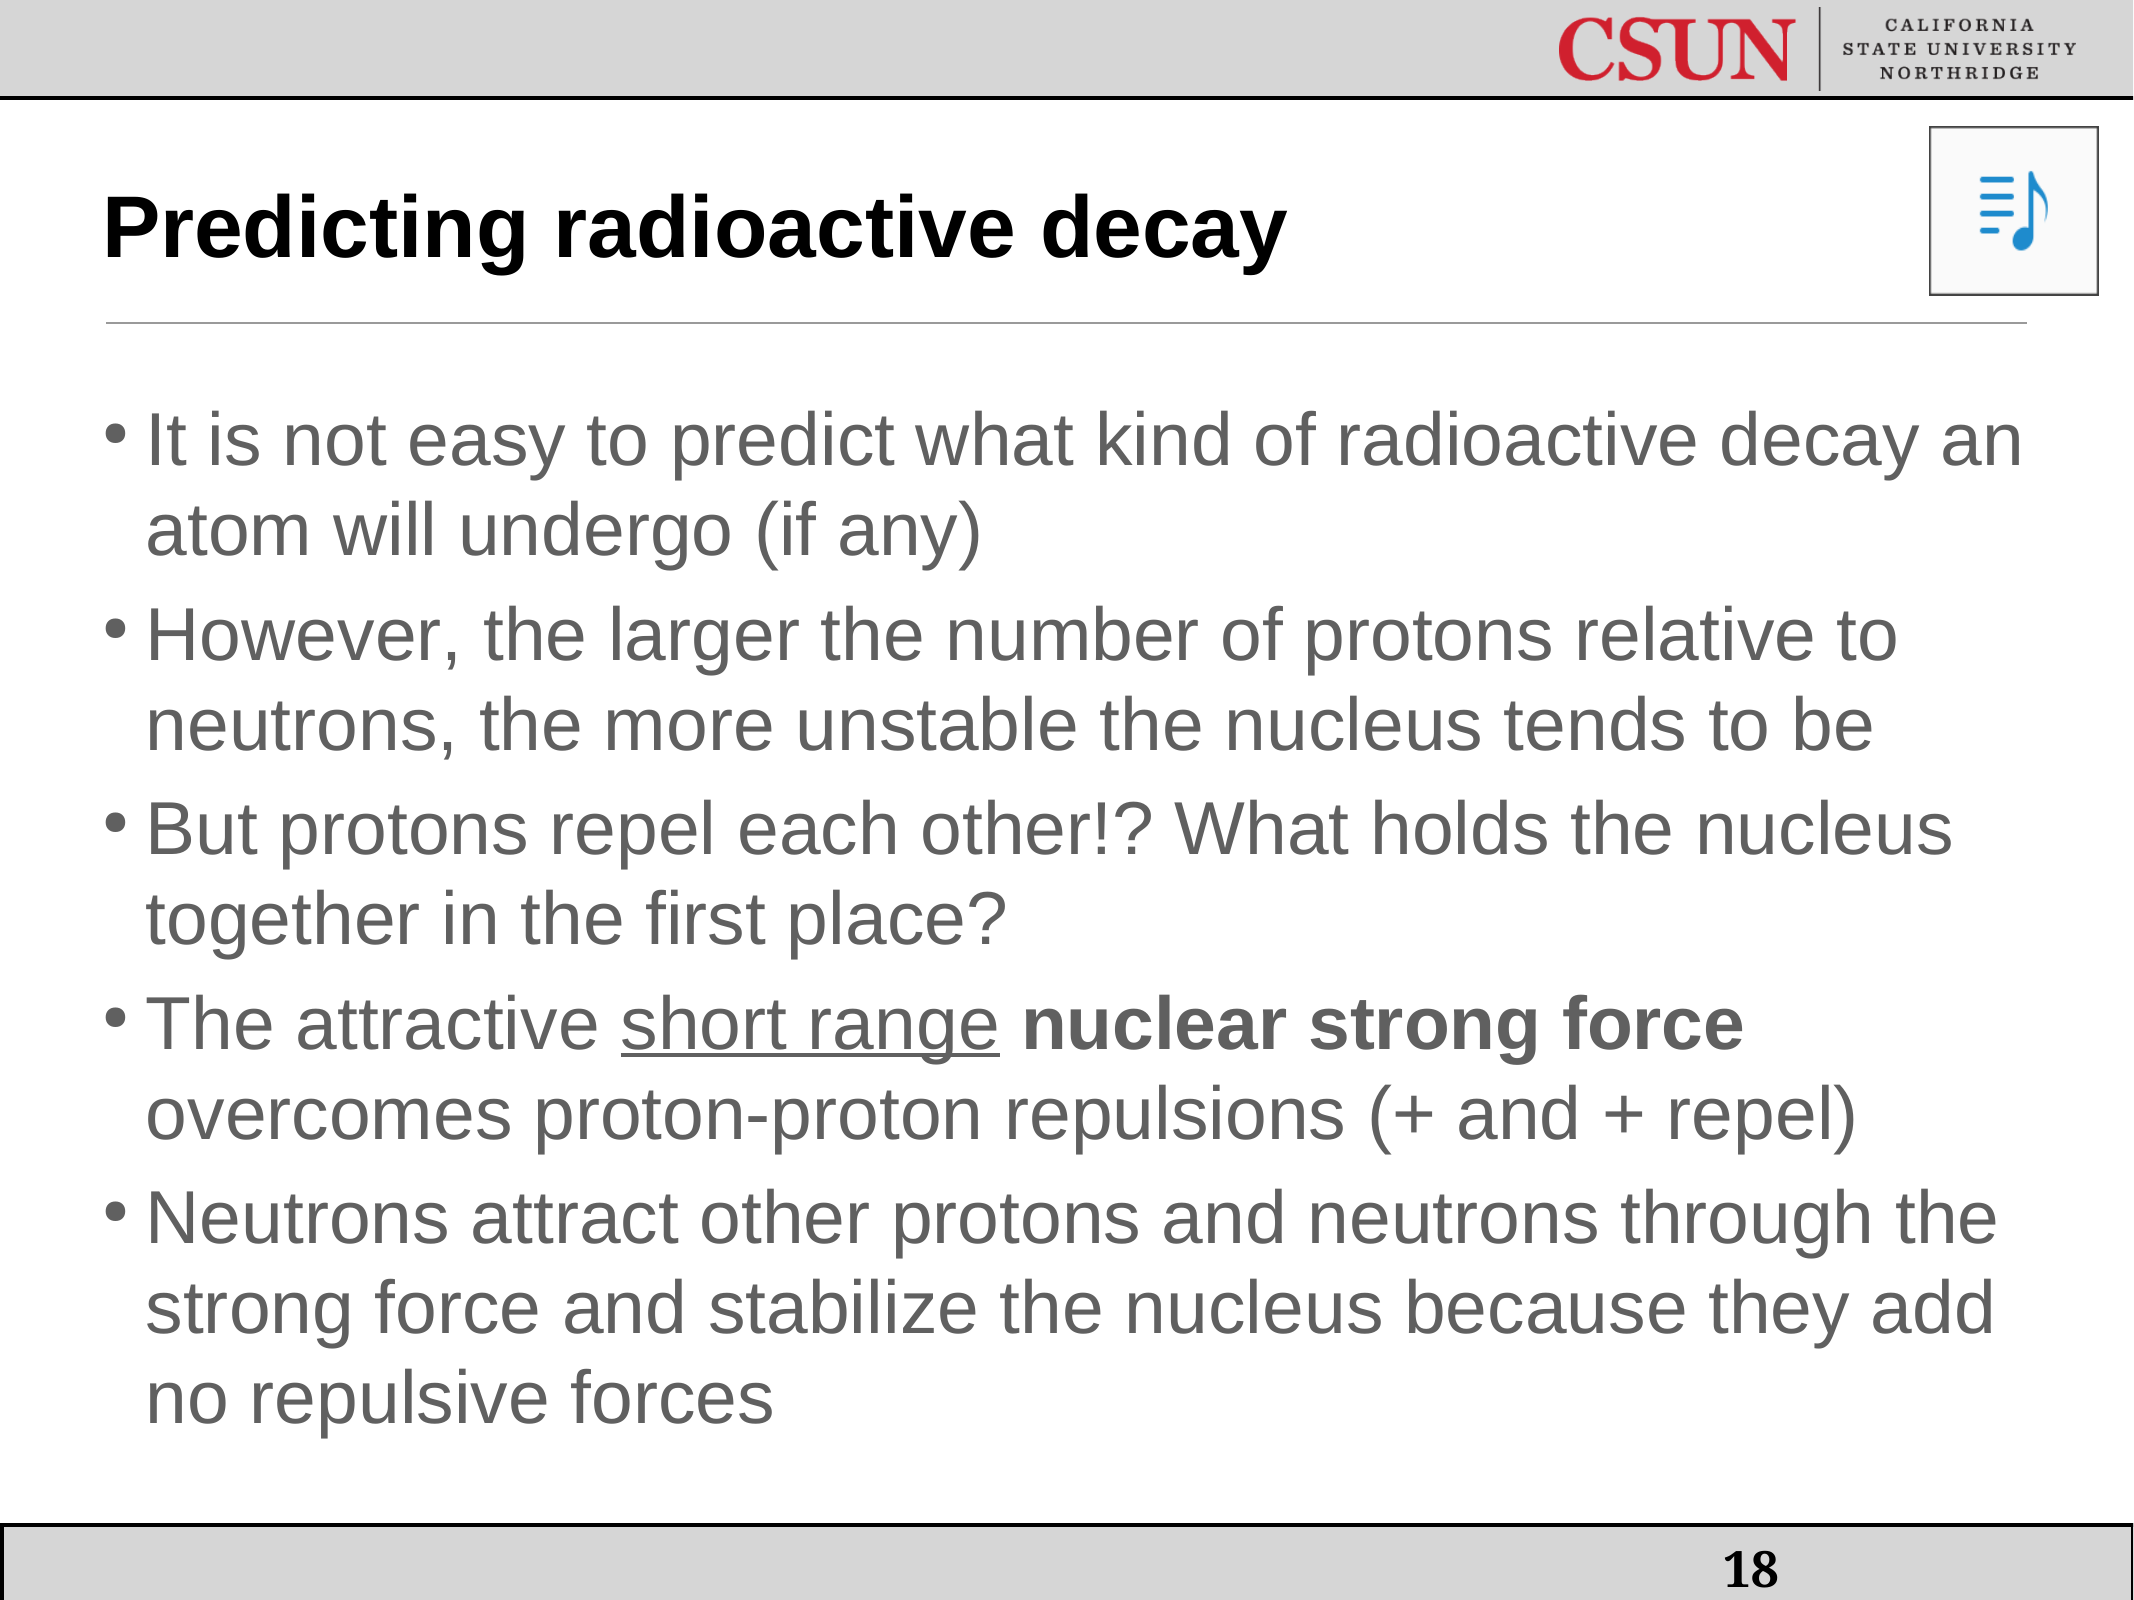

# Predicting radioactive decay
It is not easy to predict what kind of radioactive decay an atom will undergo (if any)
However, the larger the number of protons relative to neutrons, the more unstable the nucleus tends to be
But protons repel each other!? What holds the nucleus together in the first place?
The attractive short range nuclear strong force overcomes proton-proton repulsions (+ and + repel)
Neutrons attract other protons and neutrons through the strong force and stabilize the nucleus because they add no repulsive forces
18